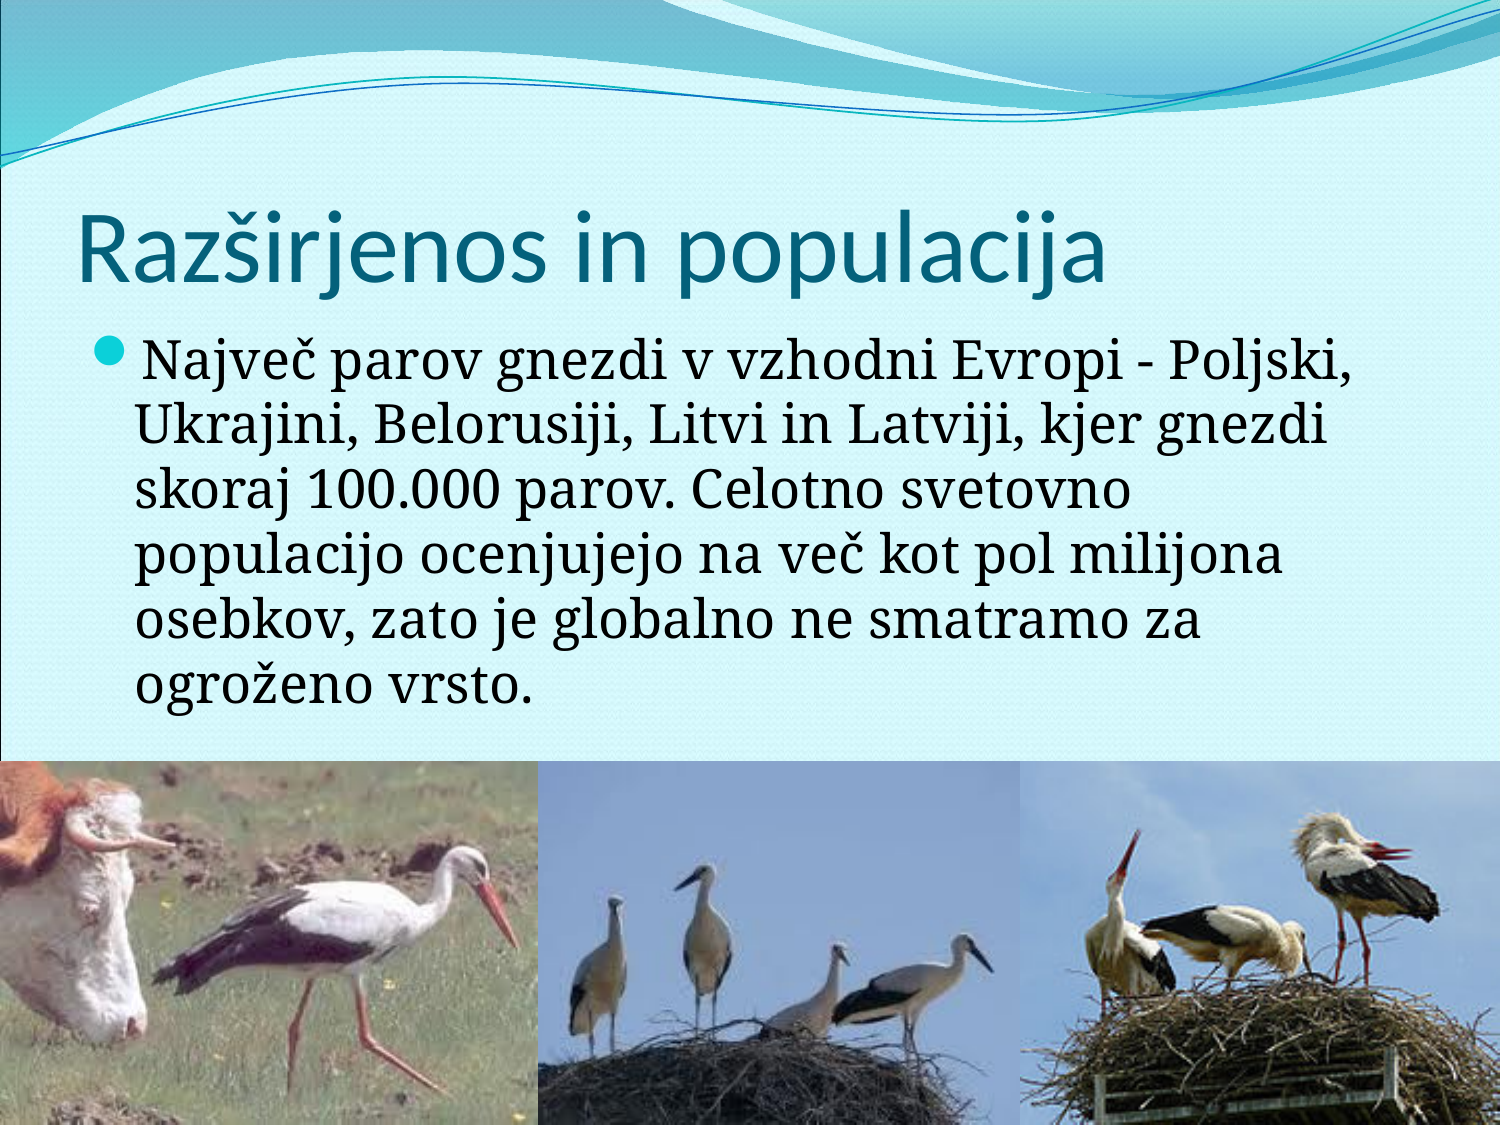

# Razširjenos in populacija
Največ parov gnezdi v vzhodni Evropi - Poljski, Ukrajini, Belorusiji, Litvi in Latviji, kjer gnezdi skoraj 100.000 parov. Celotno svetovno populacijo ocenjujejo na več kot pol milijona osebkov, zato je globalno ne smatramo za ogroženo vrsto.